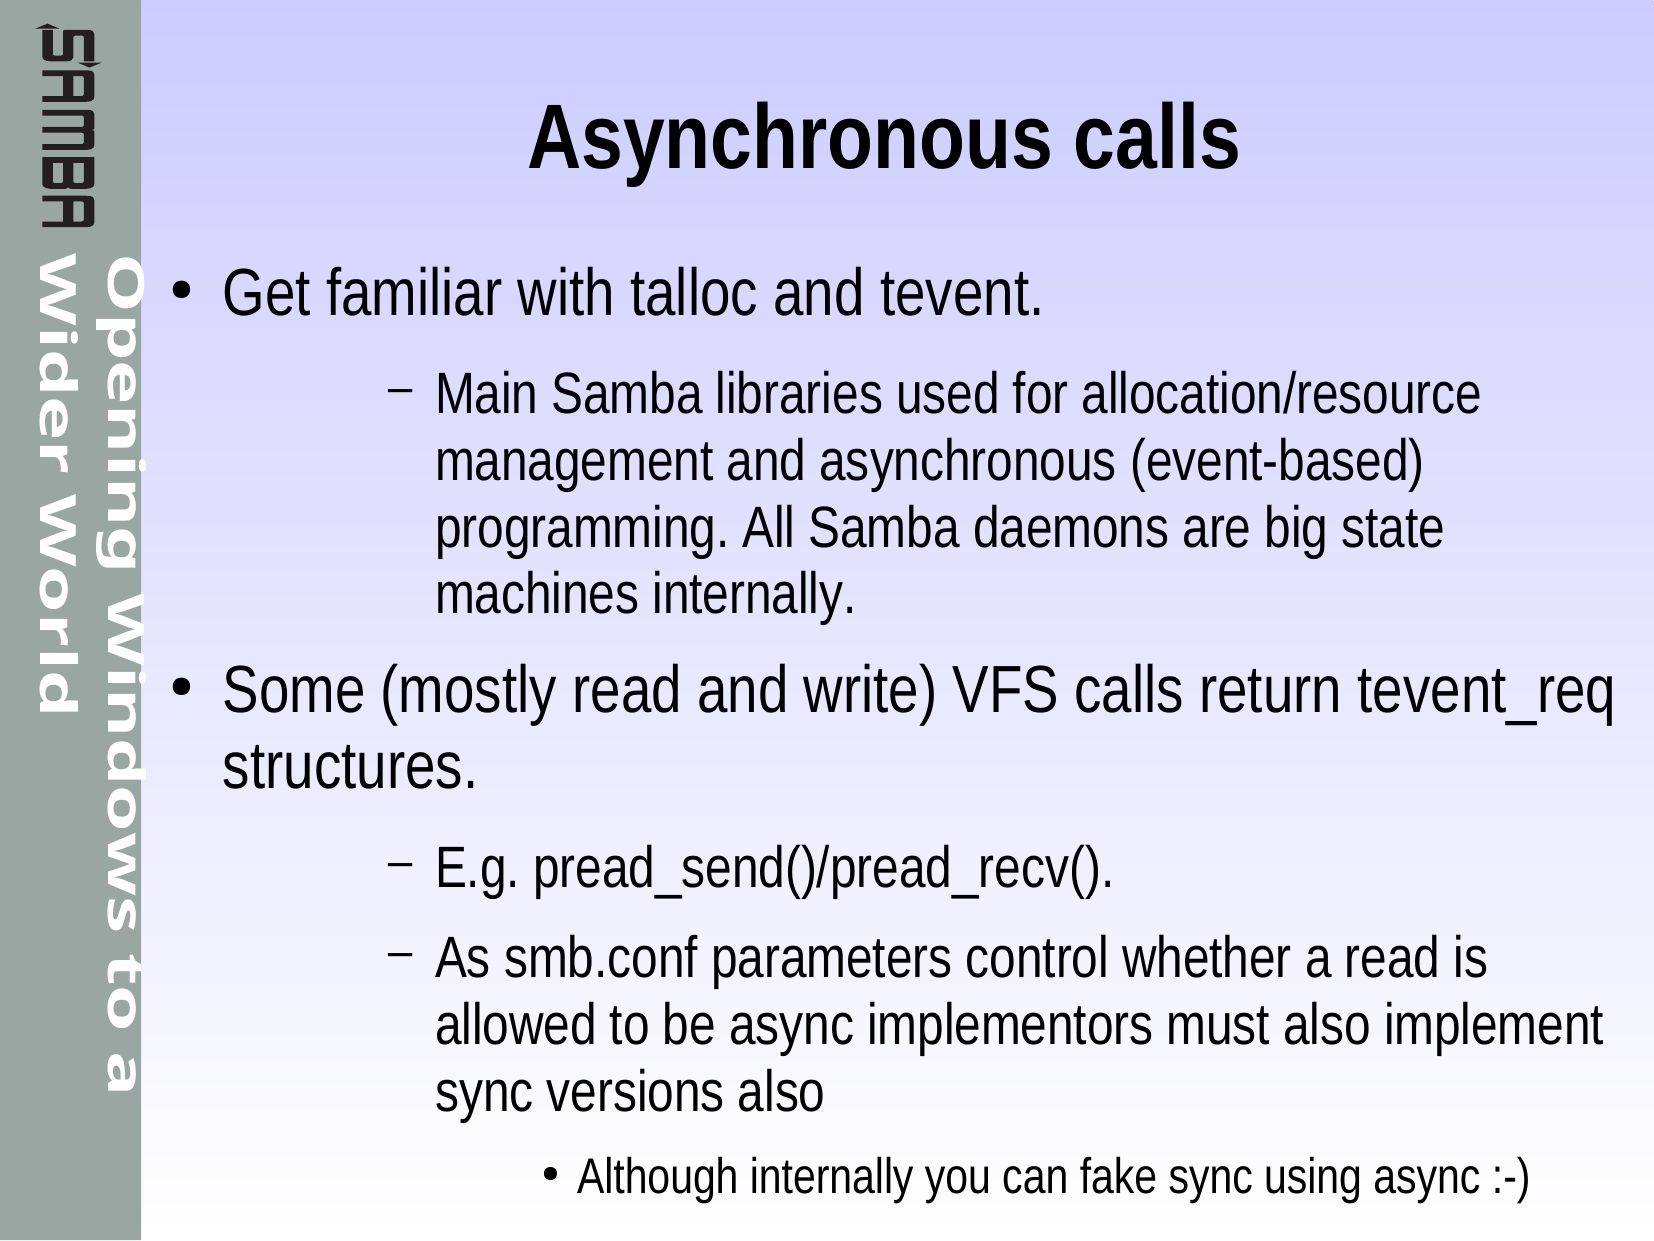

# Asynchronous calls
Get familiar with talloc and tevent.
Main Samba libraries used for allocation/resource management and asynchronous (event-based) programming. All Samba daemons are big state machines internally.
Some (mostly read and write) VFS calls return tevent_req structures.
E.g. pread_send()/pread_recv().
As smb.conf parameters control whether a read is allowed to be async implementors must also implement sync versions also
Although internally you can fake sync using async :-)